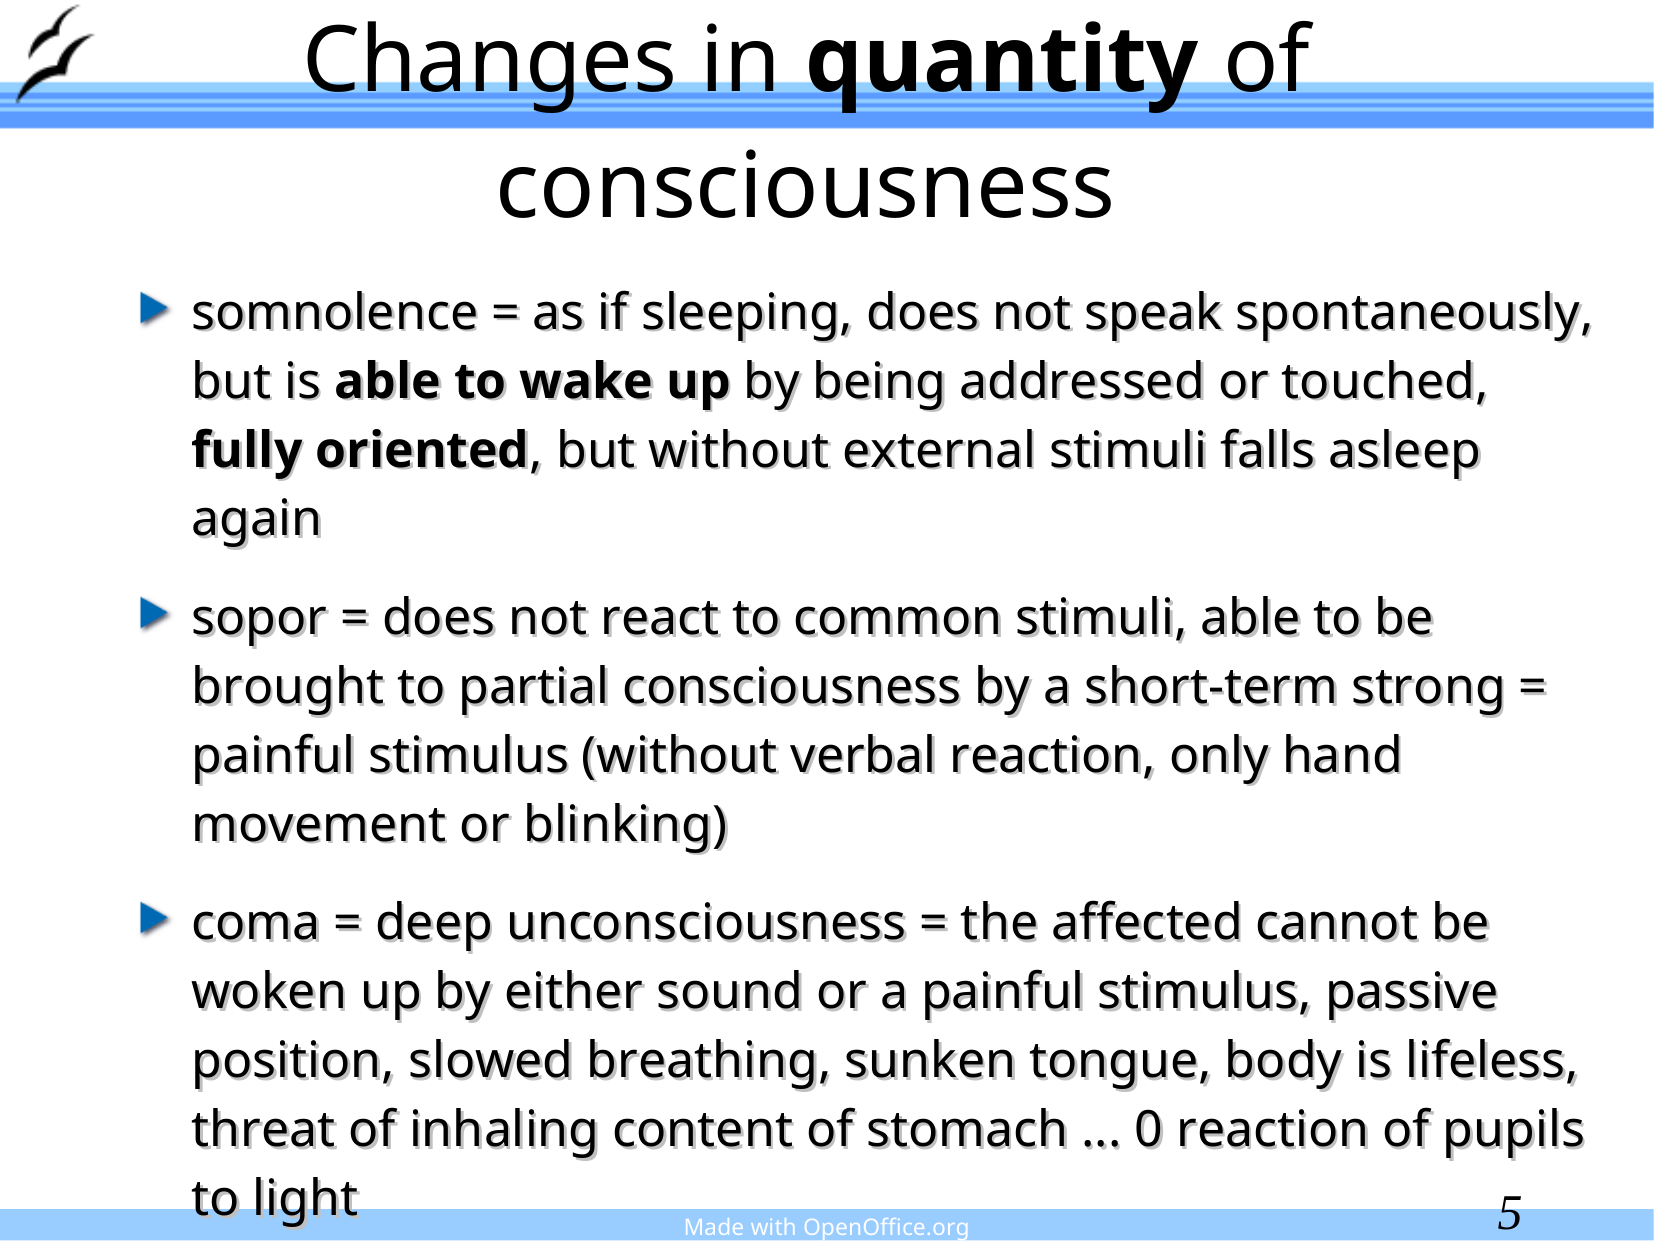

# Changes in quantity of consciousness
somnolence = as if sleeping, does not speak spontaneously, but is able to wake up by being addressed or touched, fully oriented, but without external stimuli falls asleep again
sopor = does not react to common stimuli, able to be brought to partial consciousness by a short-term strong = painful stimulus (without verbal reaction, only hand movement or blinking)
coma = deep unconsciousness = the affected cannot be woken up by either sound or a painful stimulus, passive position, slowed breathing, sunken tongue, body is lifeless, threat of inhaling content of stomach ... 0 reaction of pupils to light
speed of change in consciousness – the faster the more serious